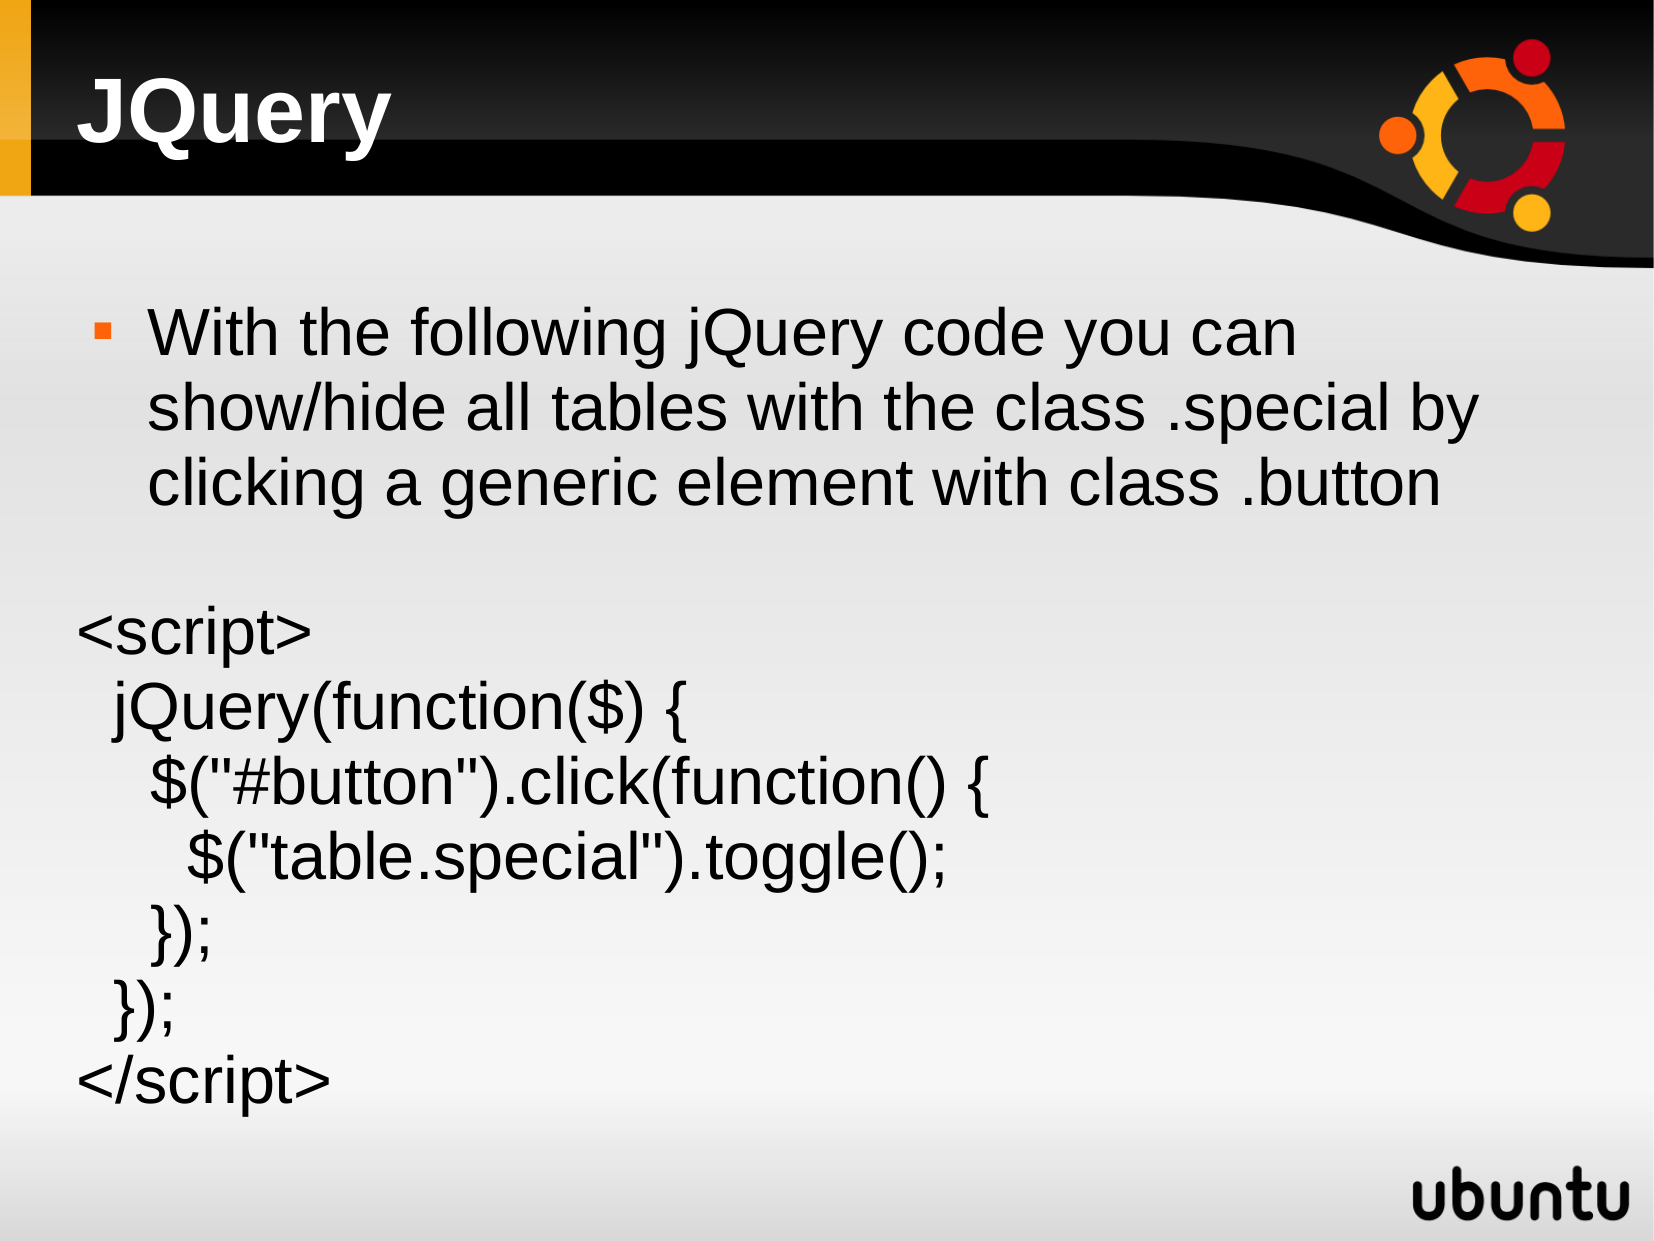

# JQuery
With the following jQuery code you can show/hide all tables with the class .special by clicking a generic element with class .button
<script>
 jQuery(function($) {
 $("#button").click(function() {
 $("table.special").toggle();
 });
 });
</script>